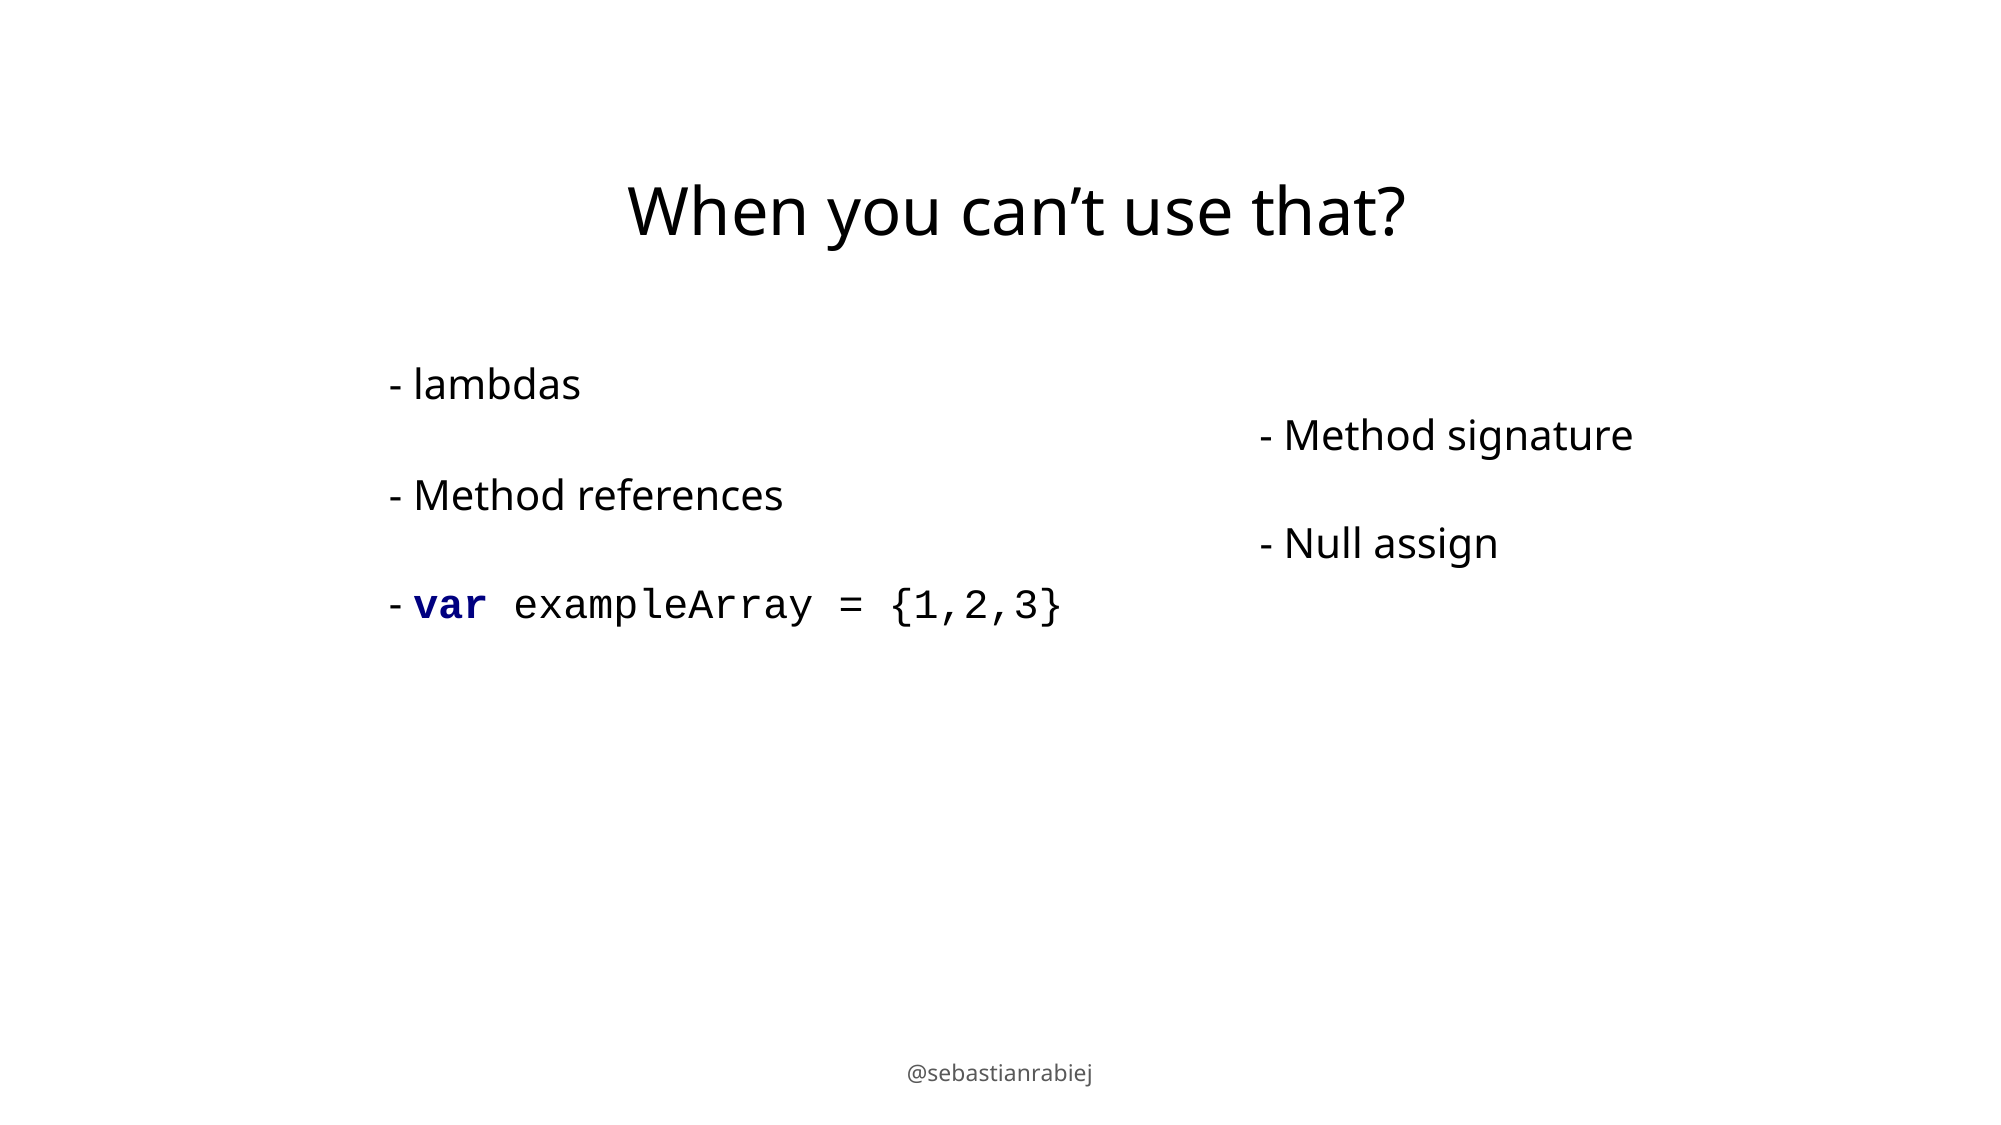

When you can’t use that?
- lambdas
- Method signature
- Method references
- Null assign
- var exampleArray = {1,2,3}
@sebastianrabiej